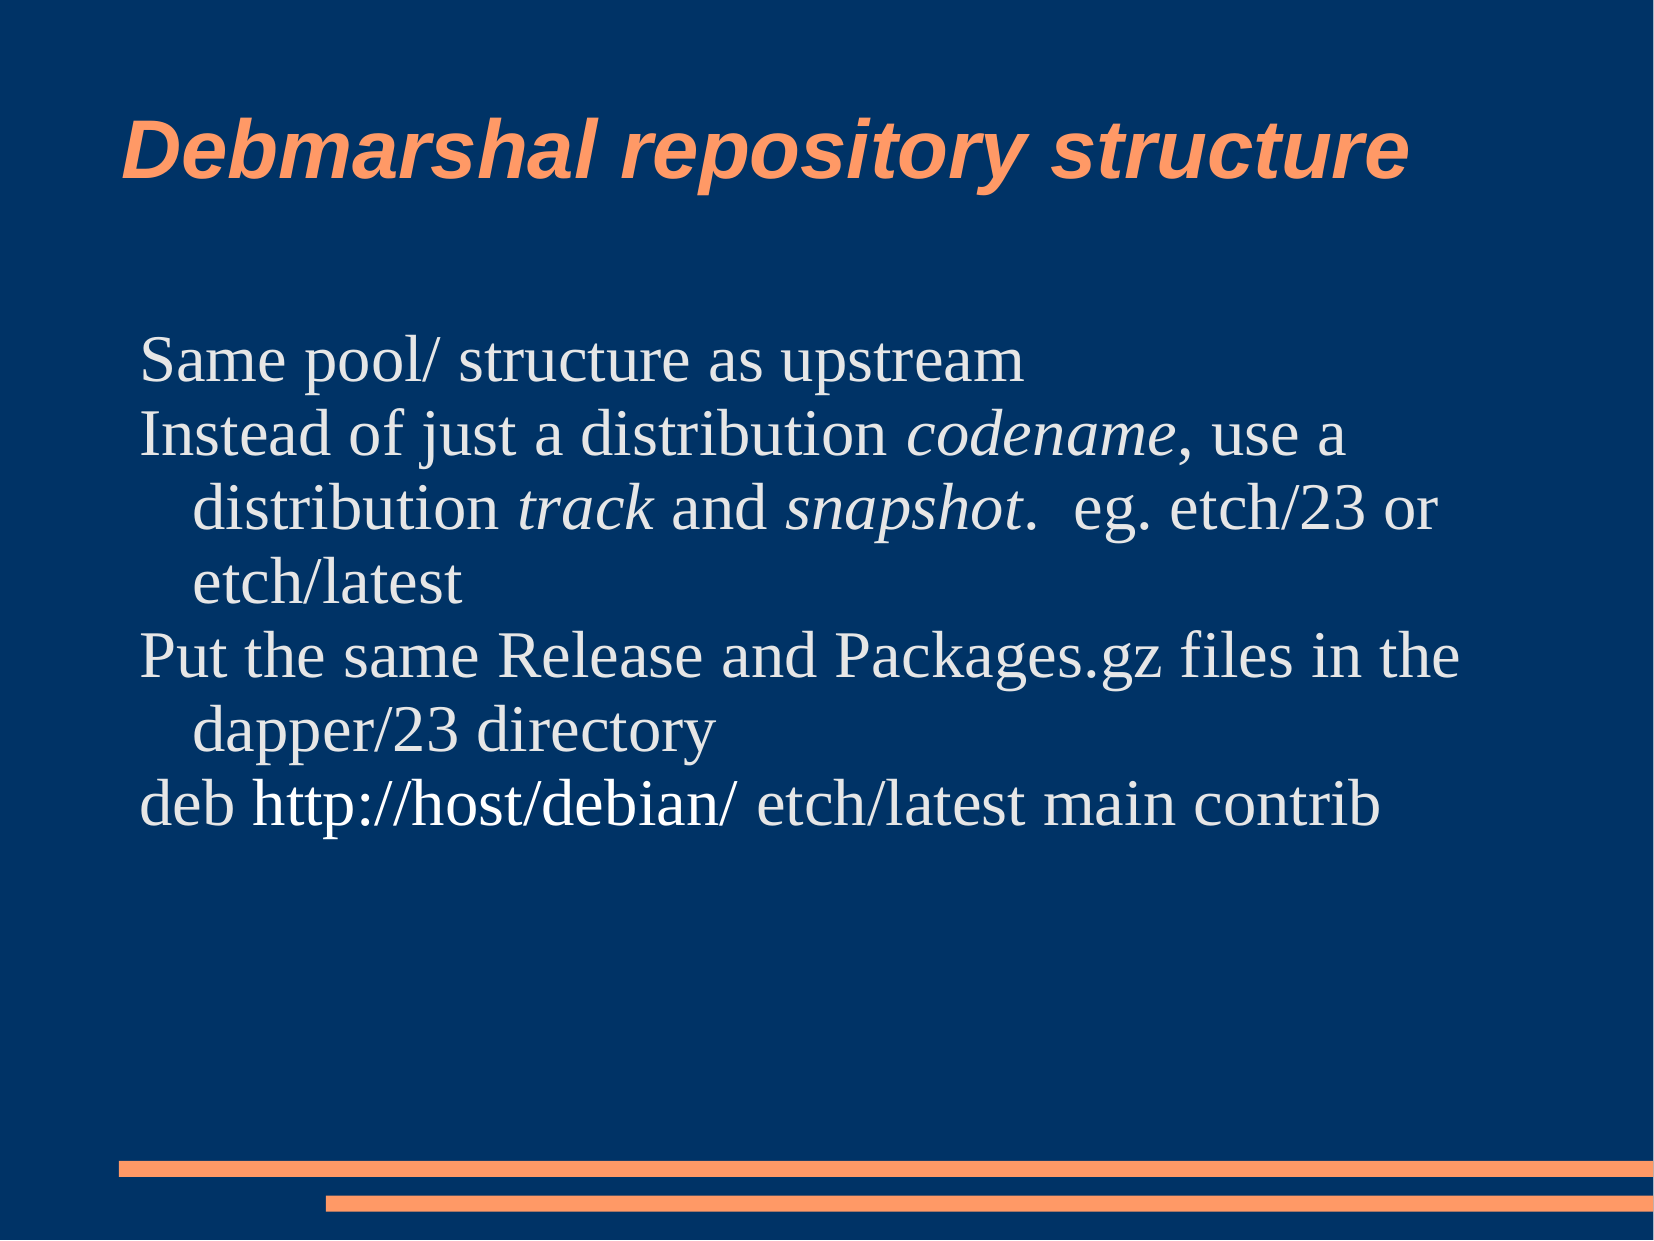

# Debmarshal repository structure
Same pool/ structure as upstream
Instead of just a distribution codename, use a distribution track and snapshot. eg. etch/23 or etch/latest
Put the same Release and Packages.gz files in the dapper/23 directory
deb http://host/debian/ etch/latest main contrib